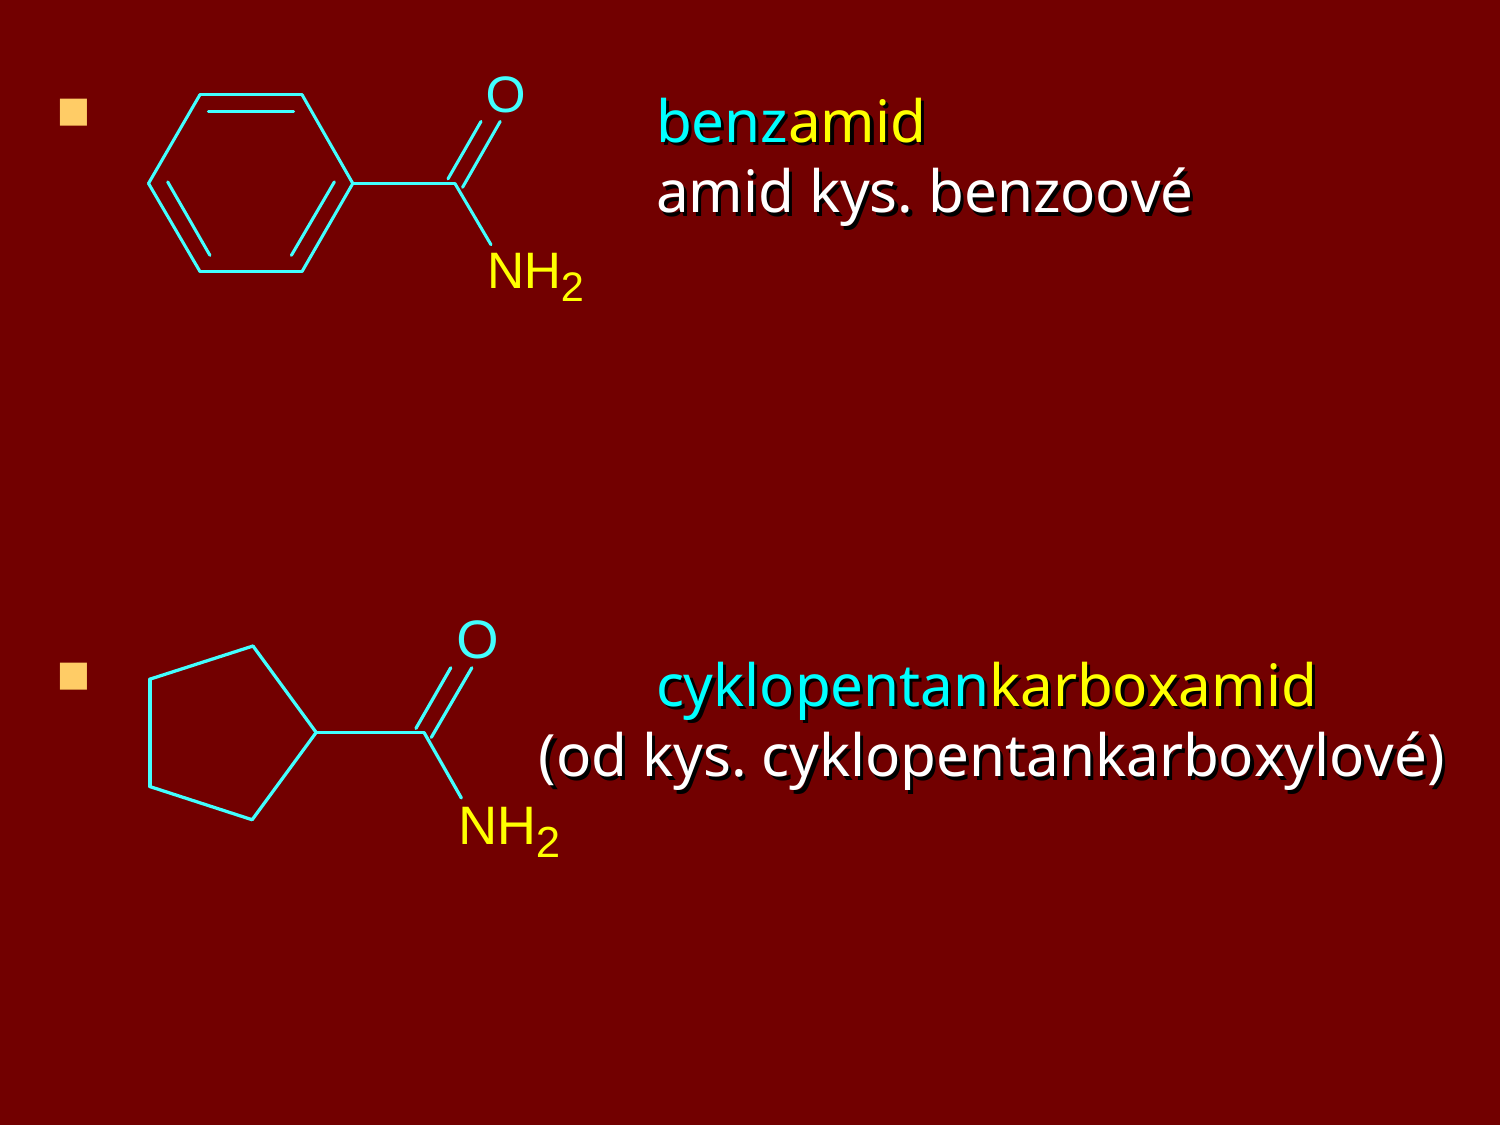

#
 		benzamid
					amid kys. benzoové
				cyklopentankarboxamid
			 (od kys. cyklopentankarboxylové)